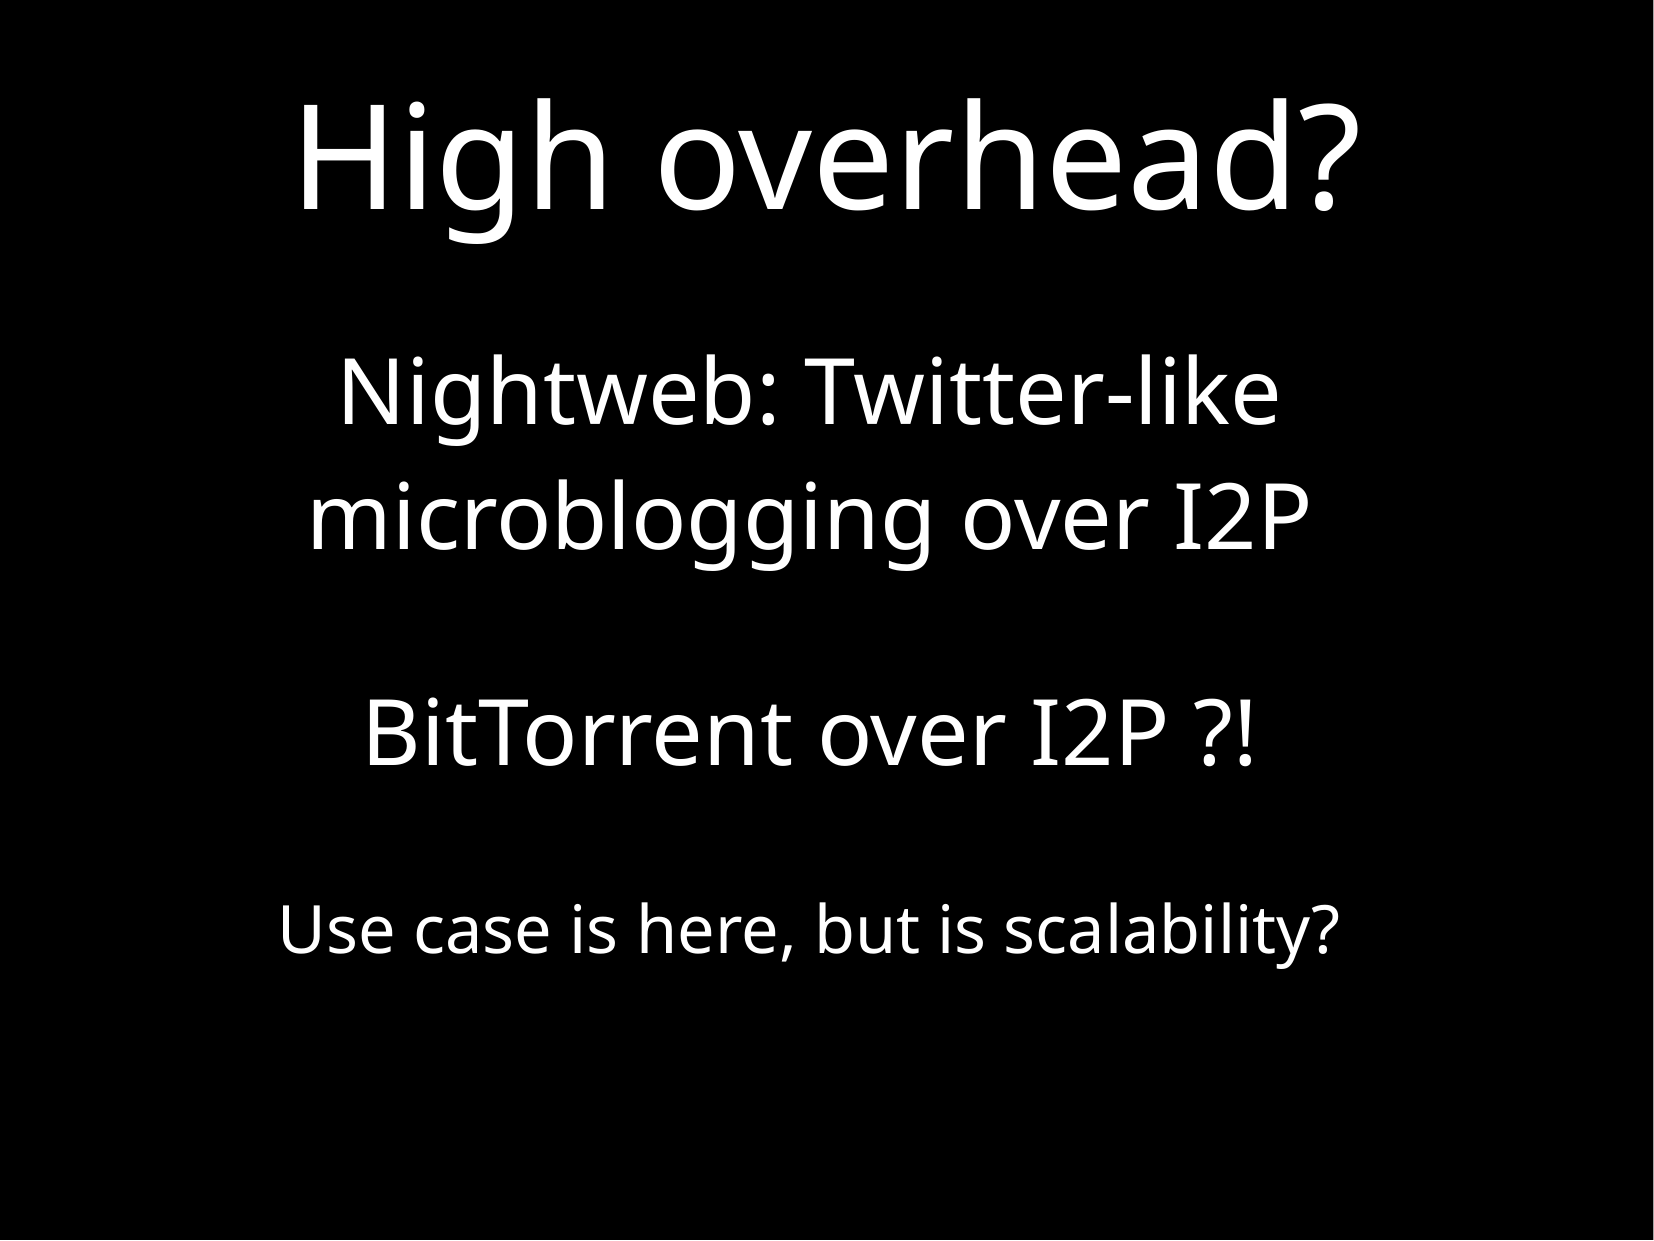

# High overhead?
Nightweb: Twitter-like microblogging over I2P
BitTorrent over I2P ?!
Use case is here, but is scalability?